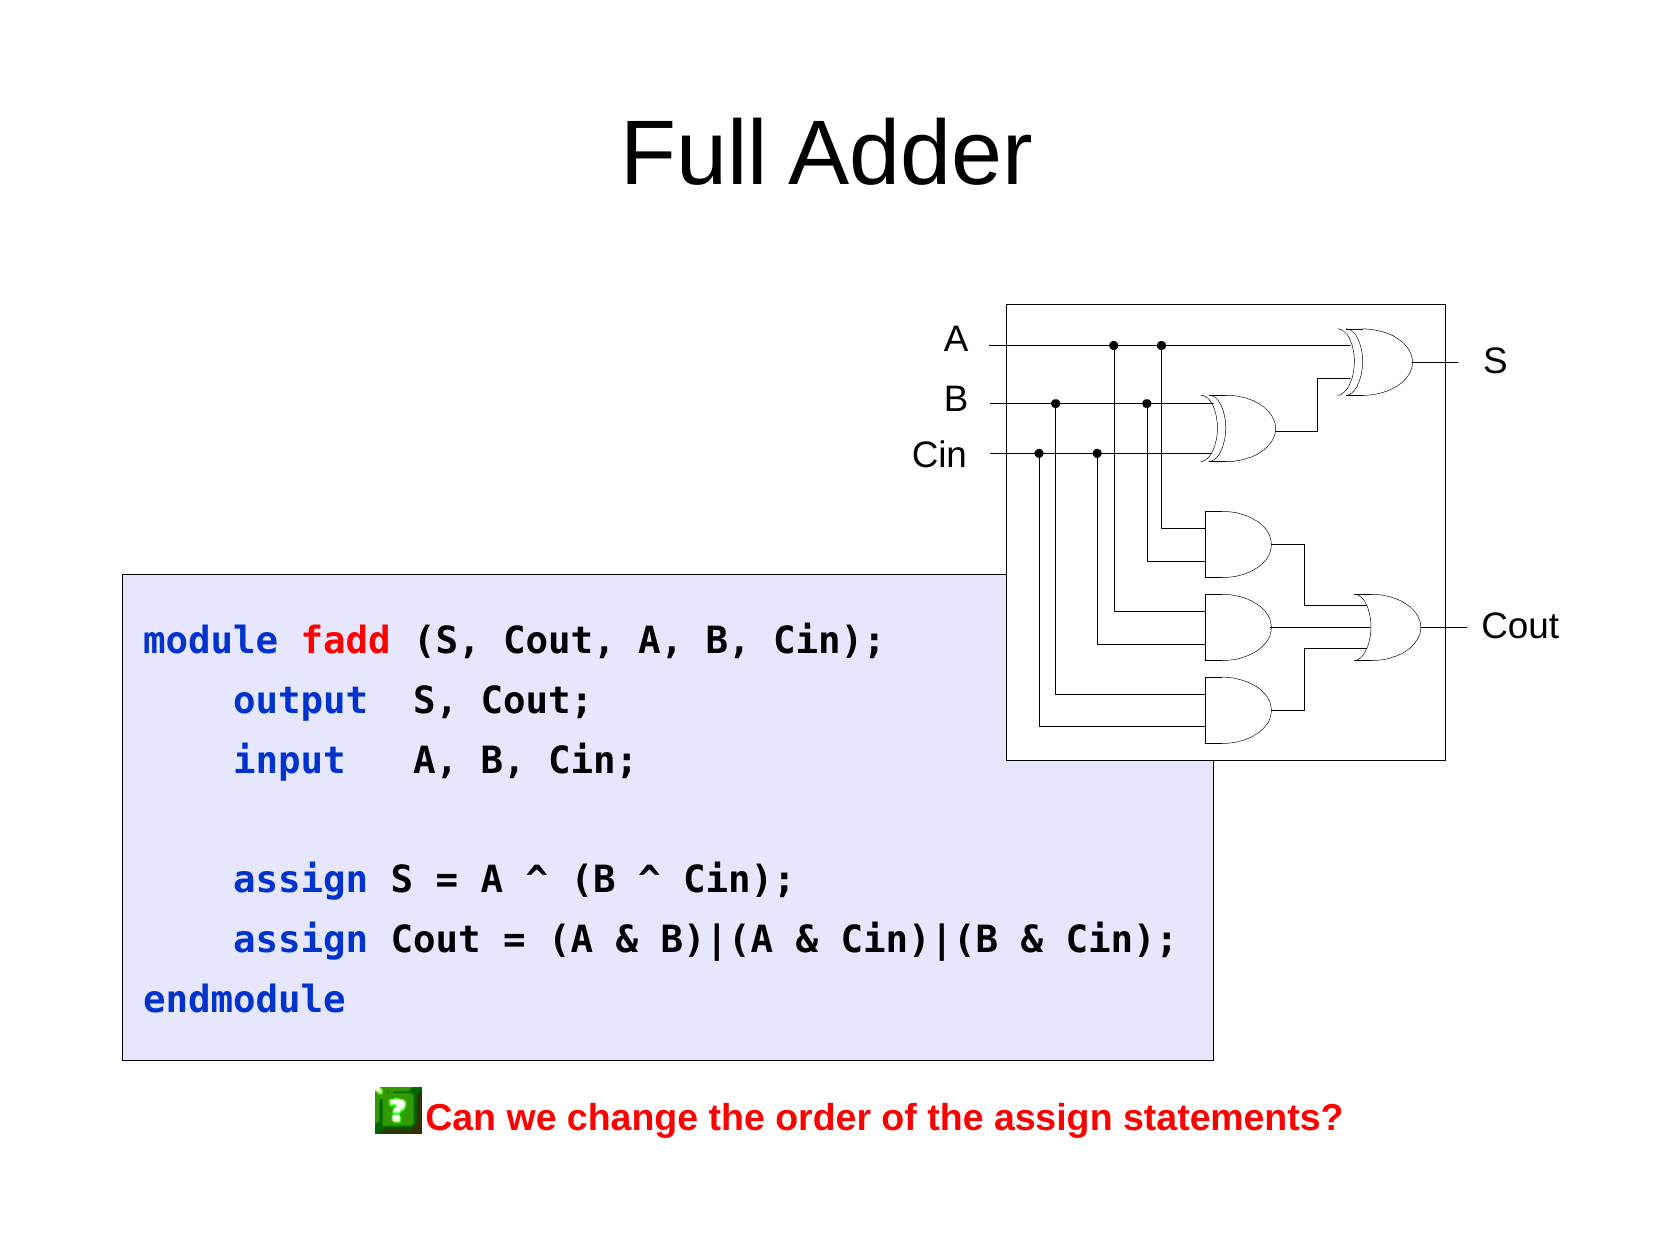

# Full Adder
module fadd (S, Cout, A, B, Cin);
 output S, Cout;
 input A, B, Cin;
 assign S = A ^ (B ^ Cin);
 assign Cout = (A & B)|(A & Cin)|(B & Cin);
endmodule
Can we change the order of the assign statements?